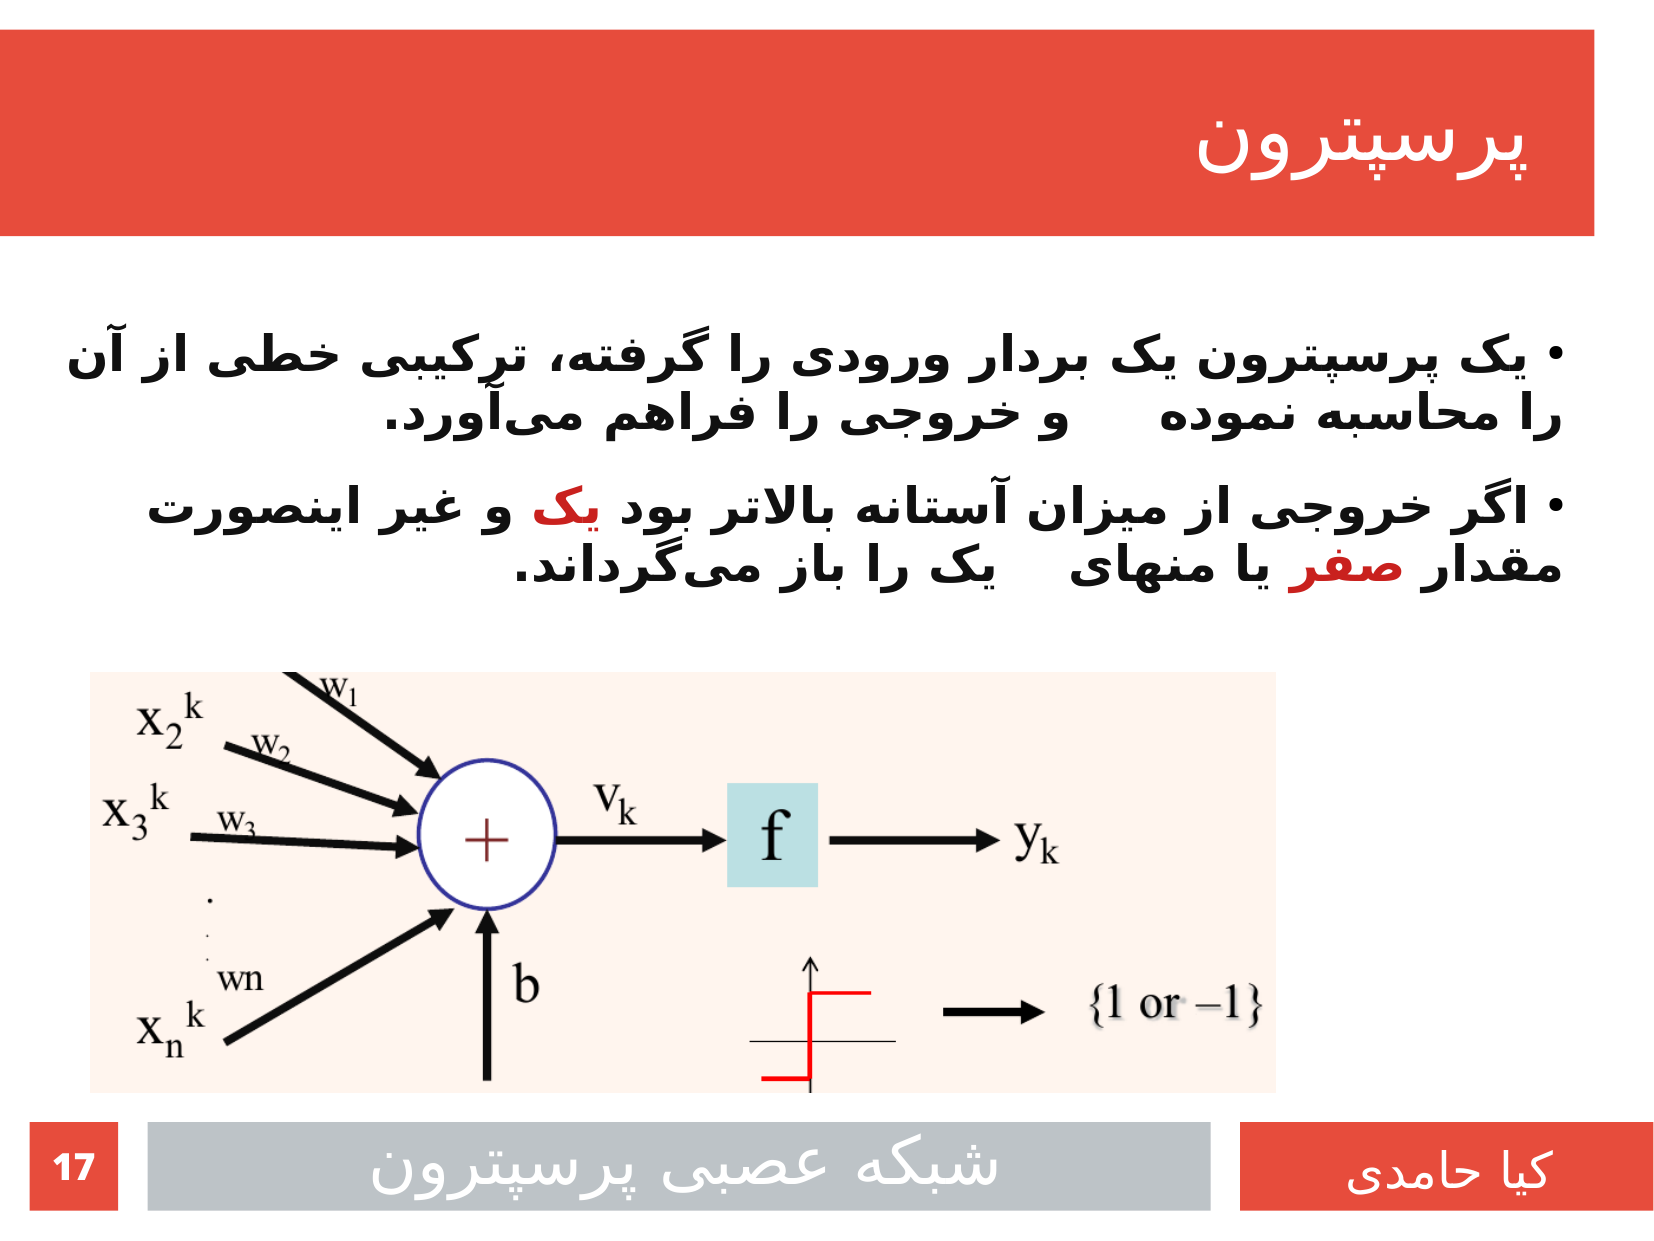

پرسپترون
# یک پرسپترون یک بردار ورودی را گرفته، ترکیبی خطی از آن را محاسبه نموده و خروجی را فراهم می‌آورد.
 اگر خروجی از میزان آستانه بالاتر بود یک و غیر اینصورت مقدار صفر یا منهای یک را باز می‌گرداند.
17
 شبکه عصبی پرسپترون
کیا حامدی